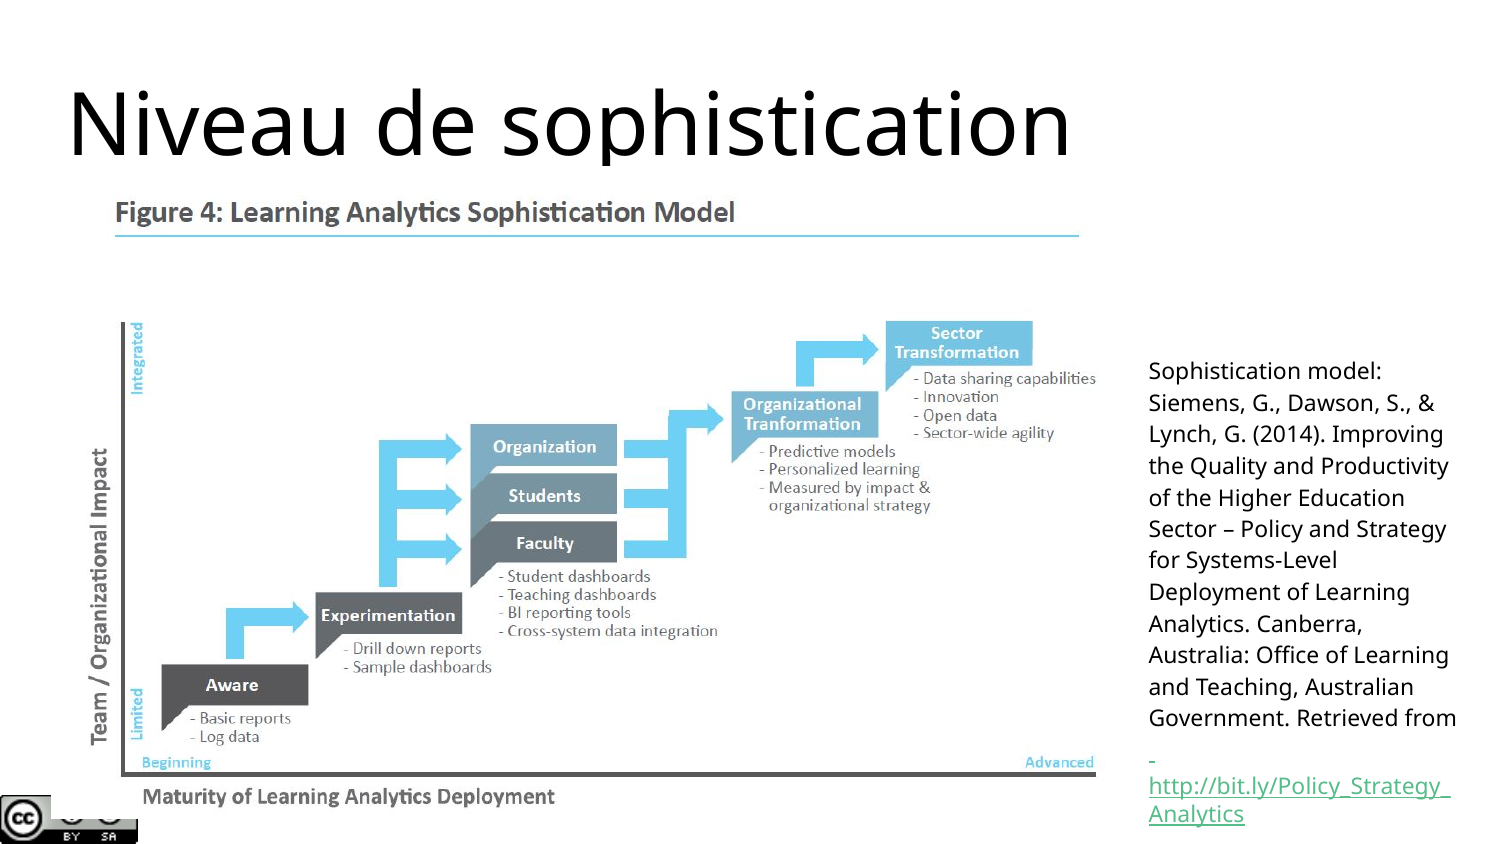

# Niveau de sophistication
Sophistication model: Siemens, G., Dawson, S., & Lynch, G. (2014). Improving the Quality and Productivity of the Higher Education Sector – Policy and Strategy for Systems-Level Deployment of Learning Analytics. Canberra, Australia: Office of Learning and Teaching, Australian Government. Retrieved from http://bit.ly/Policy_Strategy_Analytics